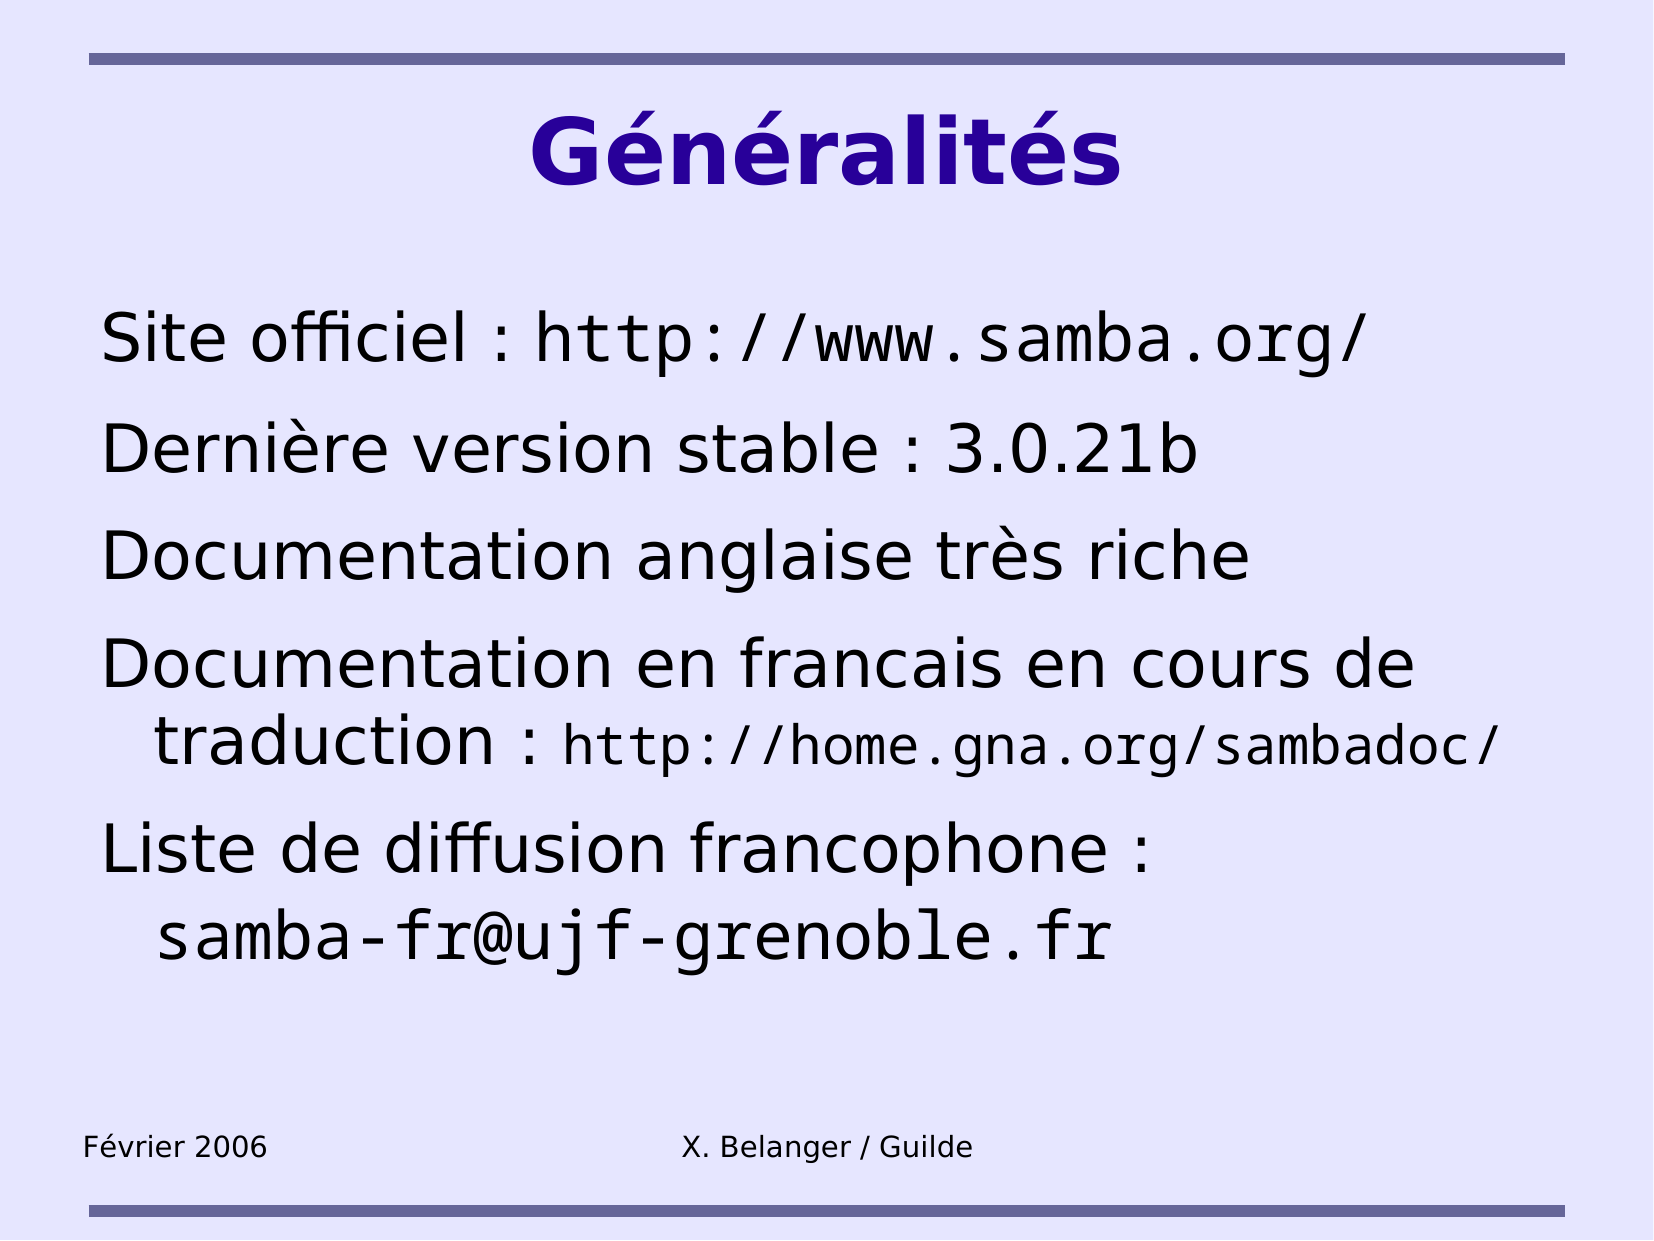

# Généralités
Site officiel : http://www.samba.org/
Dernière version stable : 3.0.21b
Documentation anglaise très riche
Documentation en francais en cours de traduction : http://home.gna.org/sambadoc/
Liste de diffusion francophone :
samba-fr@ujf-grenoble.fr